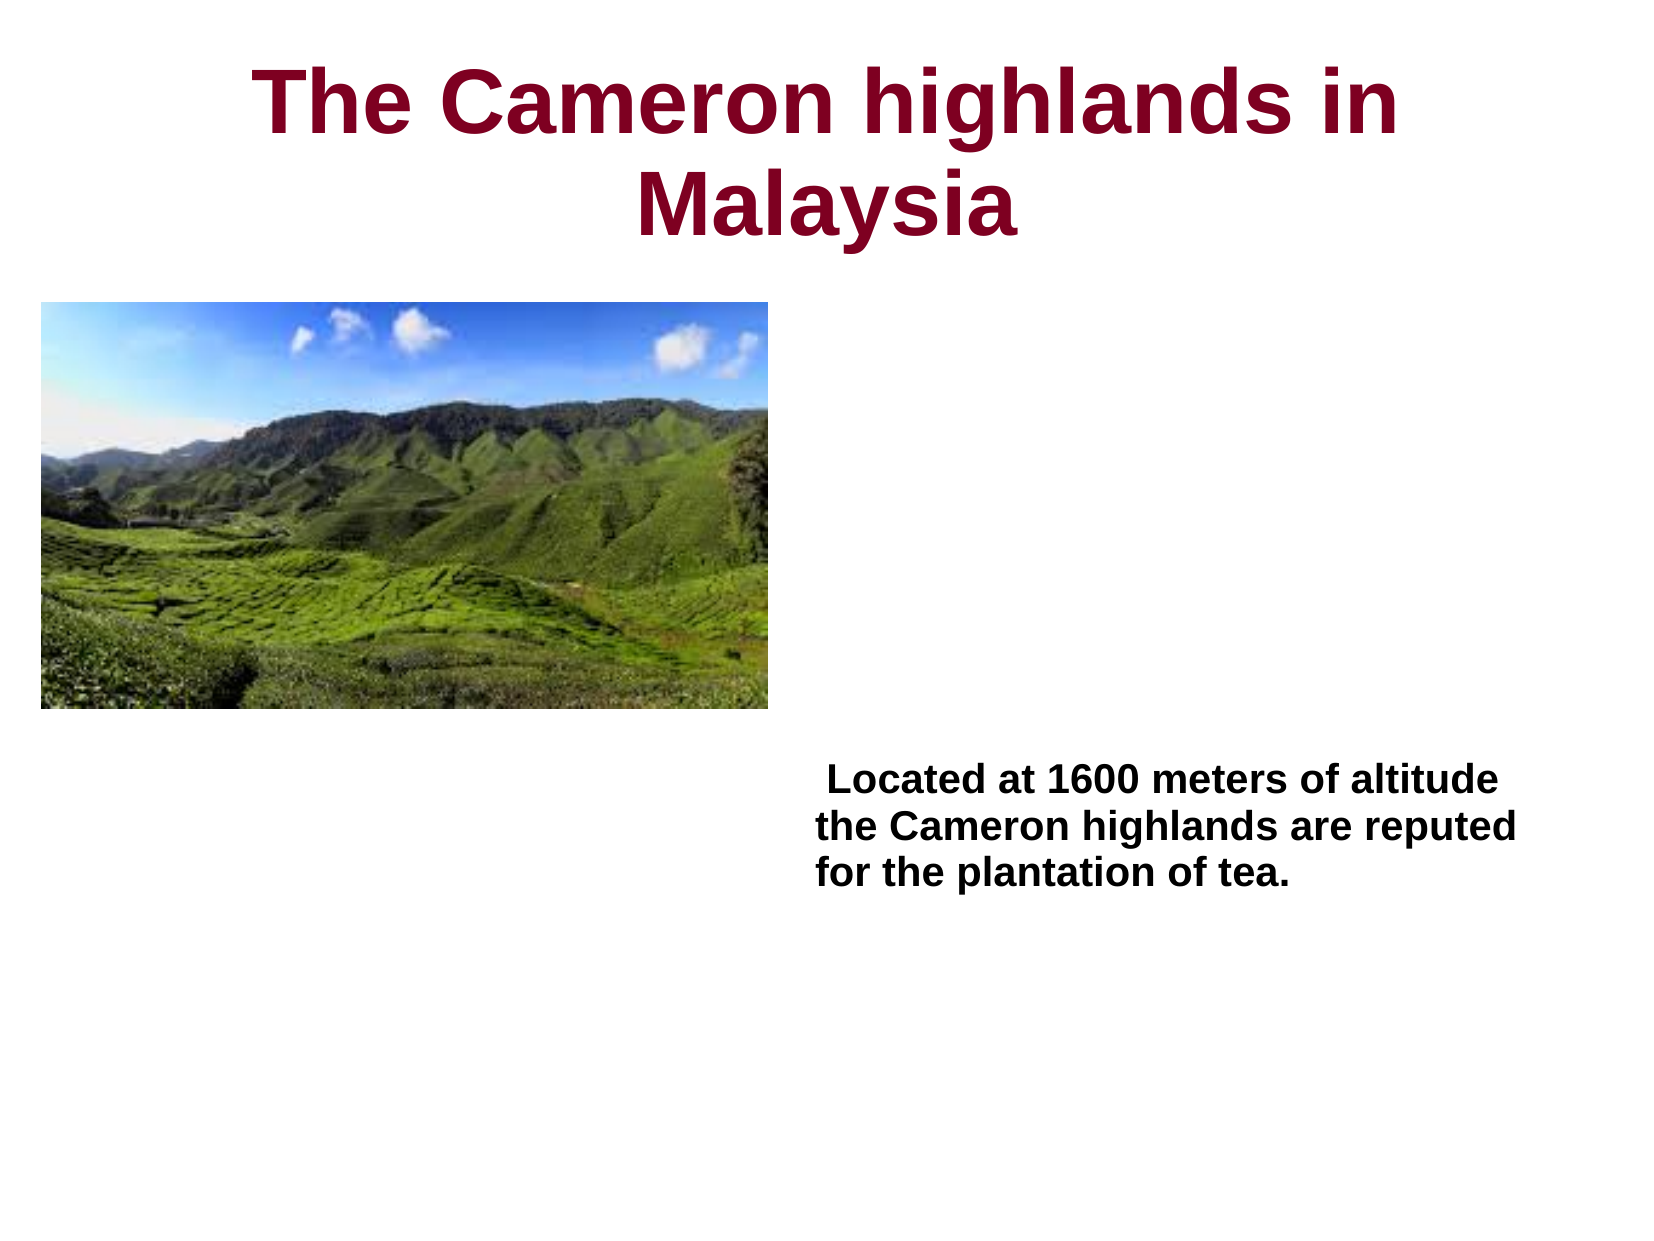

# The Cameron highlands in Malaysia
 Located at 1600 meters of altitude the Cameron highlands are reputed for the plantation of tea.